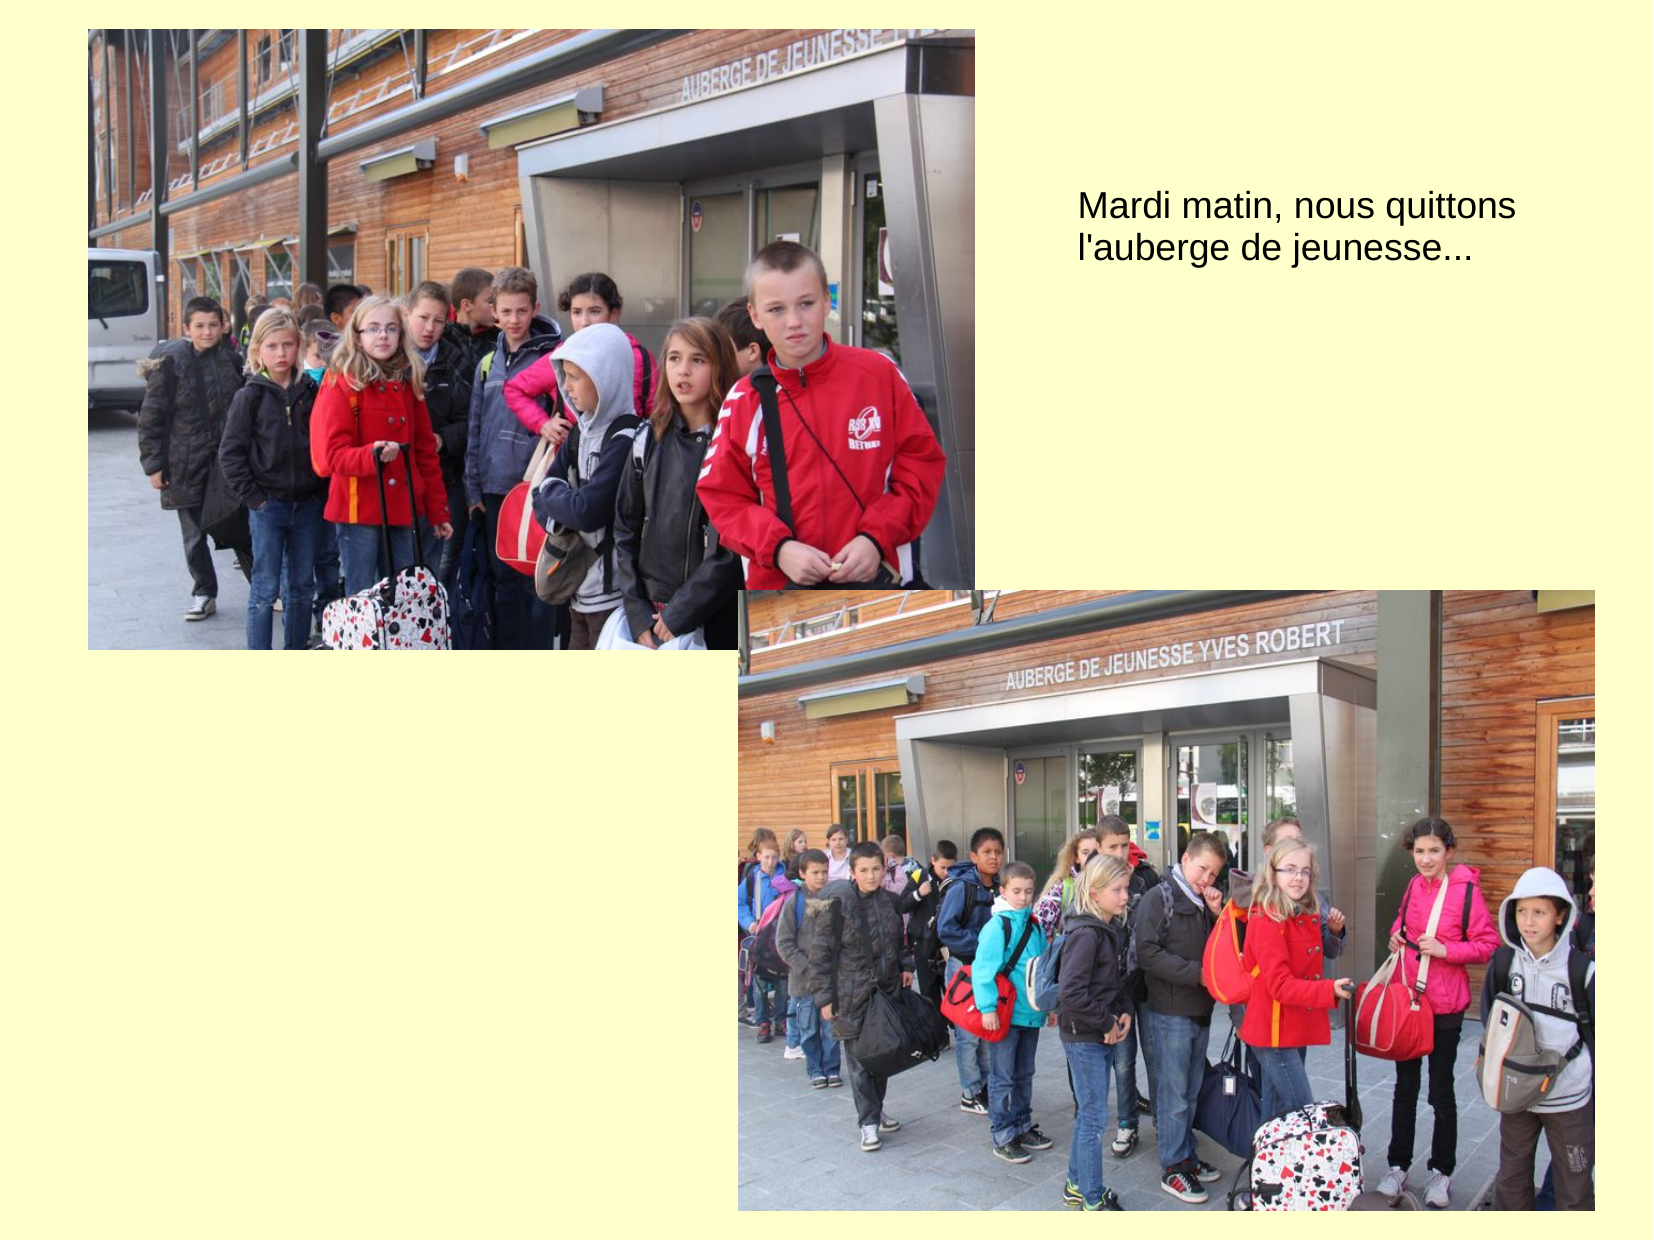

Mardi matin, nous quittons l'auberge de jeunesse...